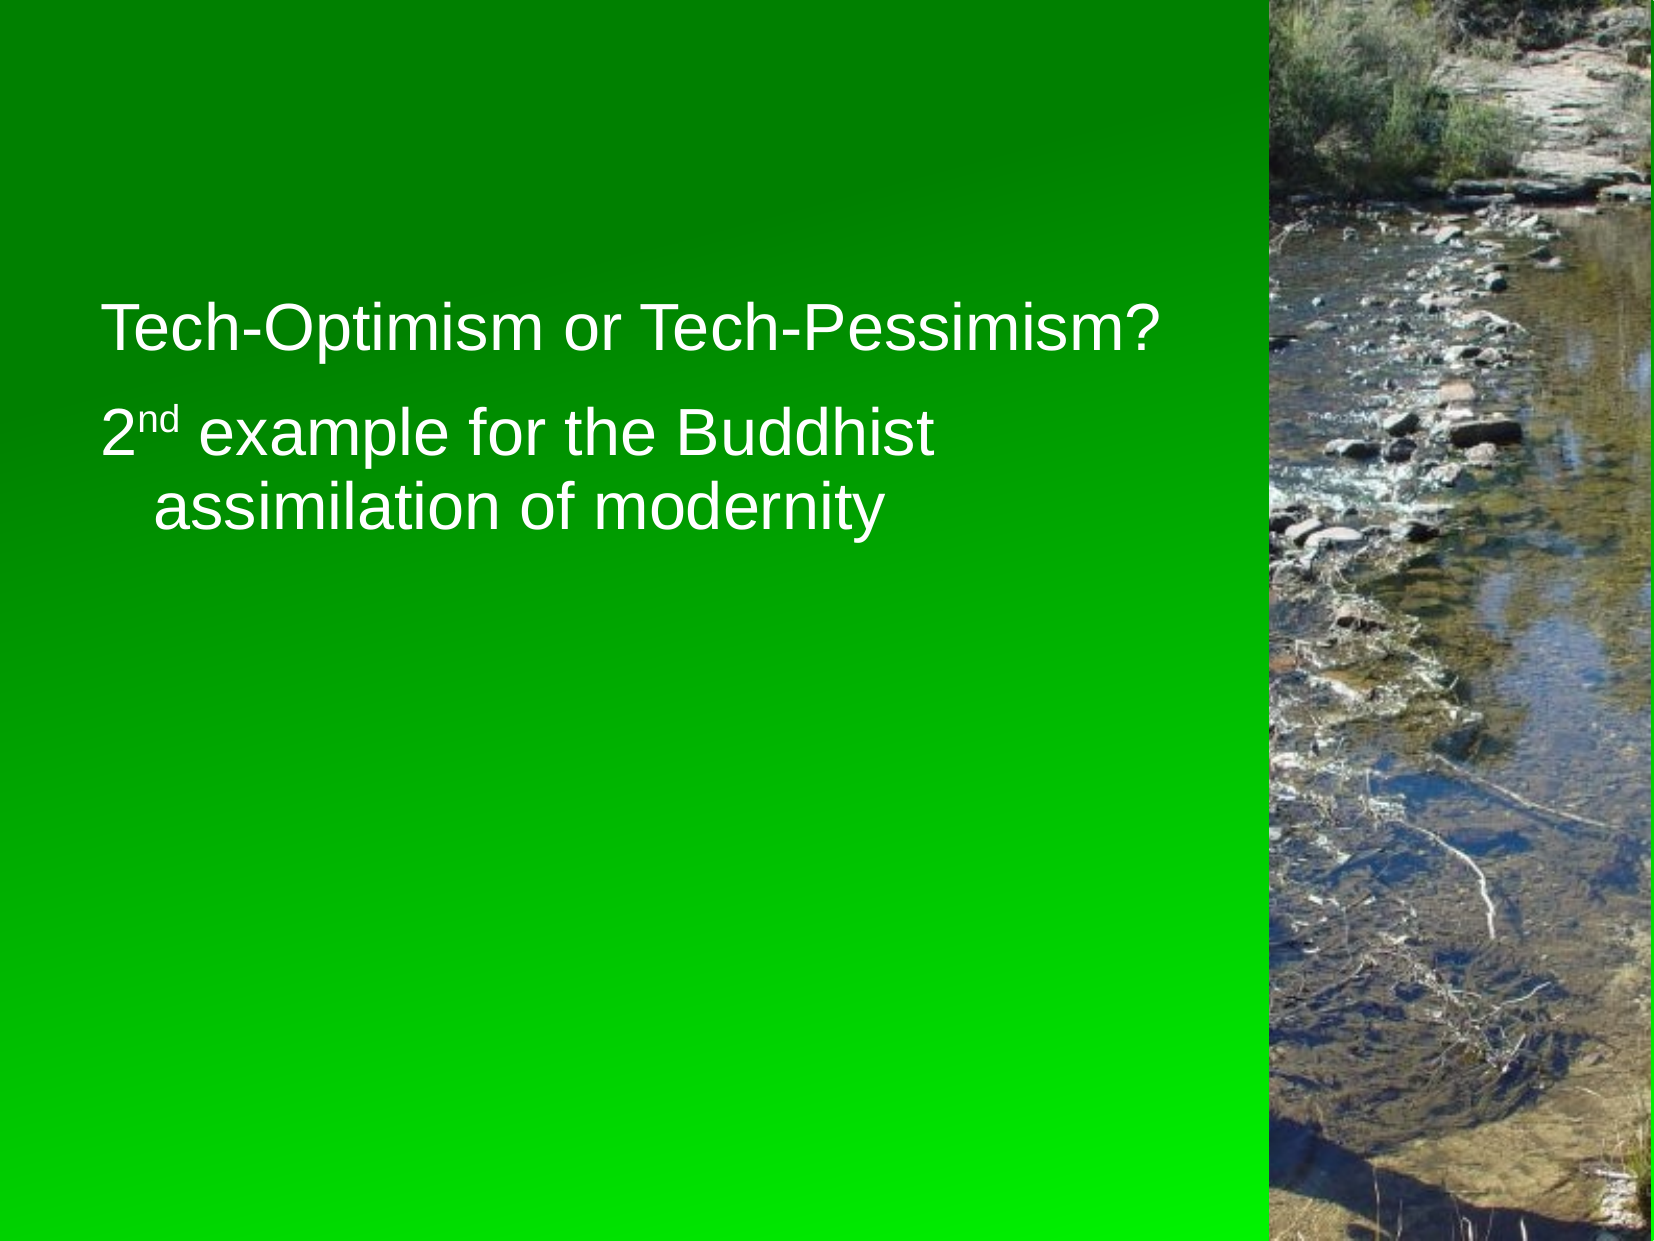

# Tech-Optimism or Tech-Pessimism?
2nd example for the Buddhist assimilation of modernity